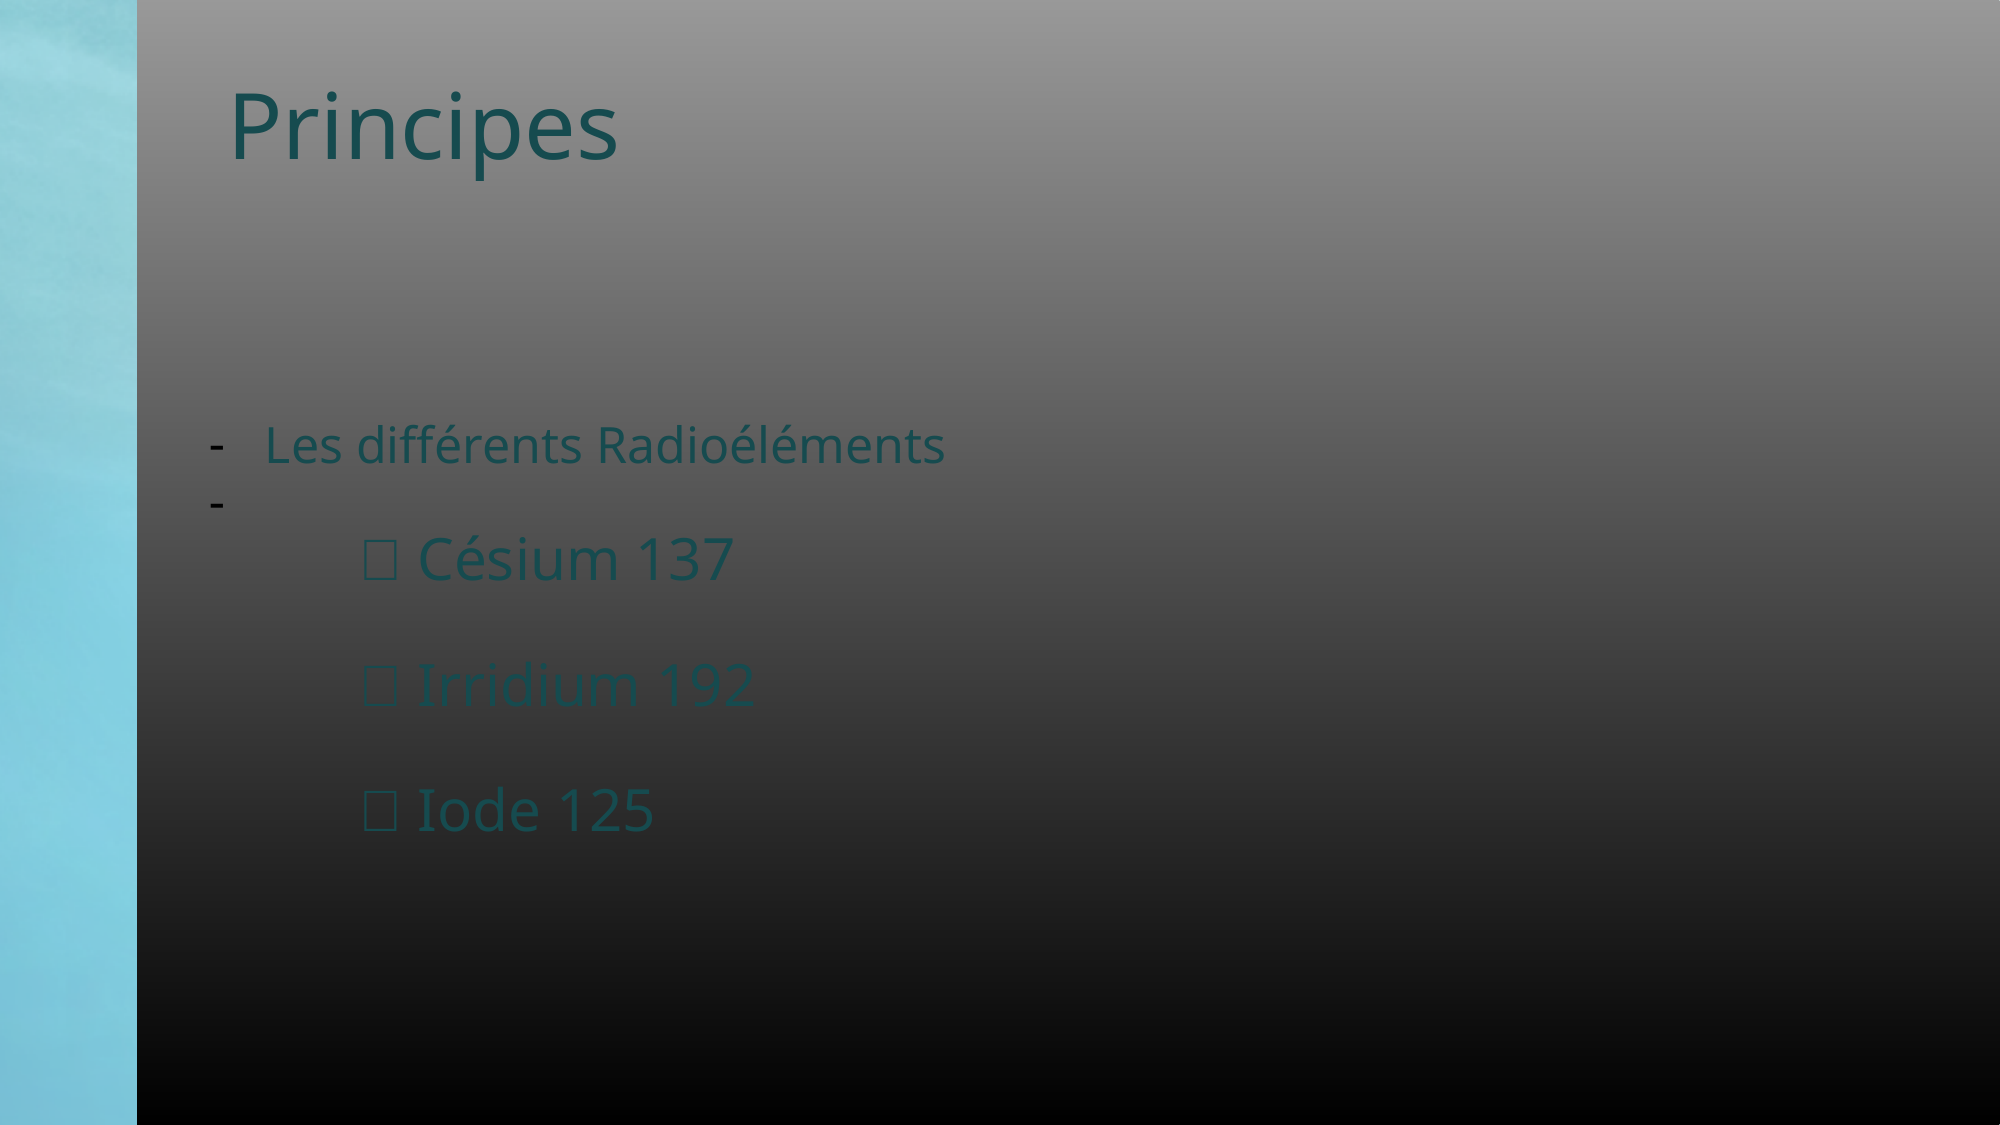

# Principes
Les différents Radioéléments
		 Césium 137
		 Irridium 192
		 Iode 125